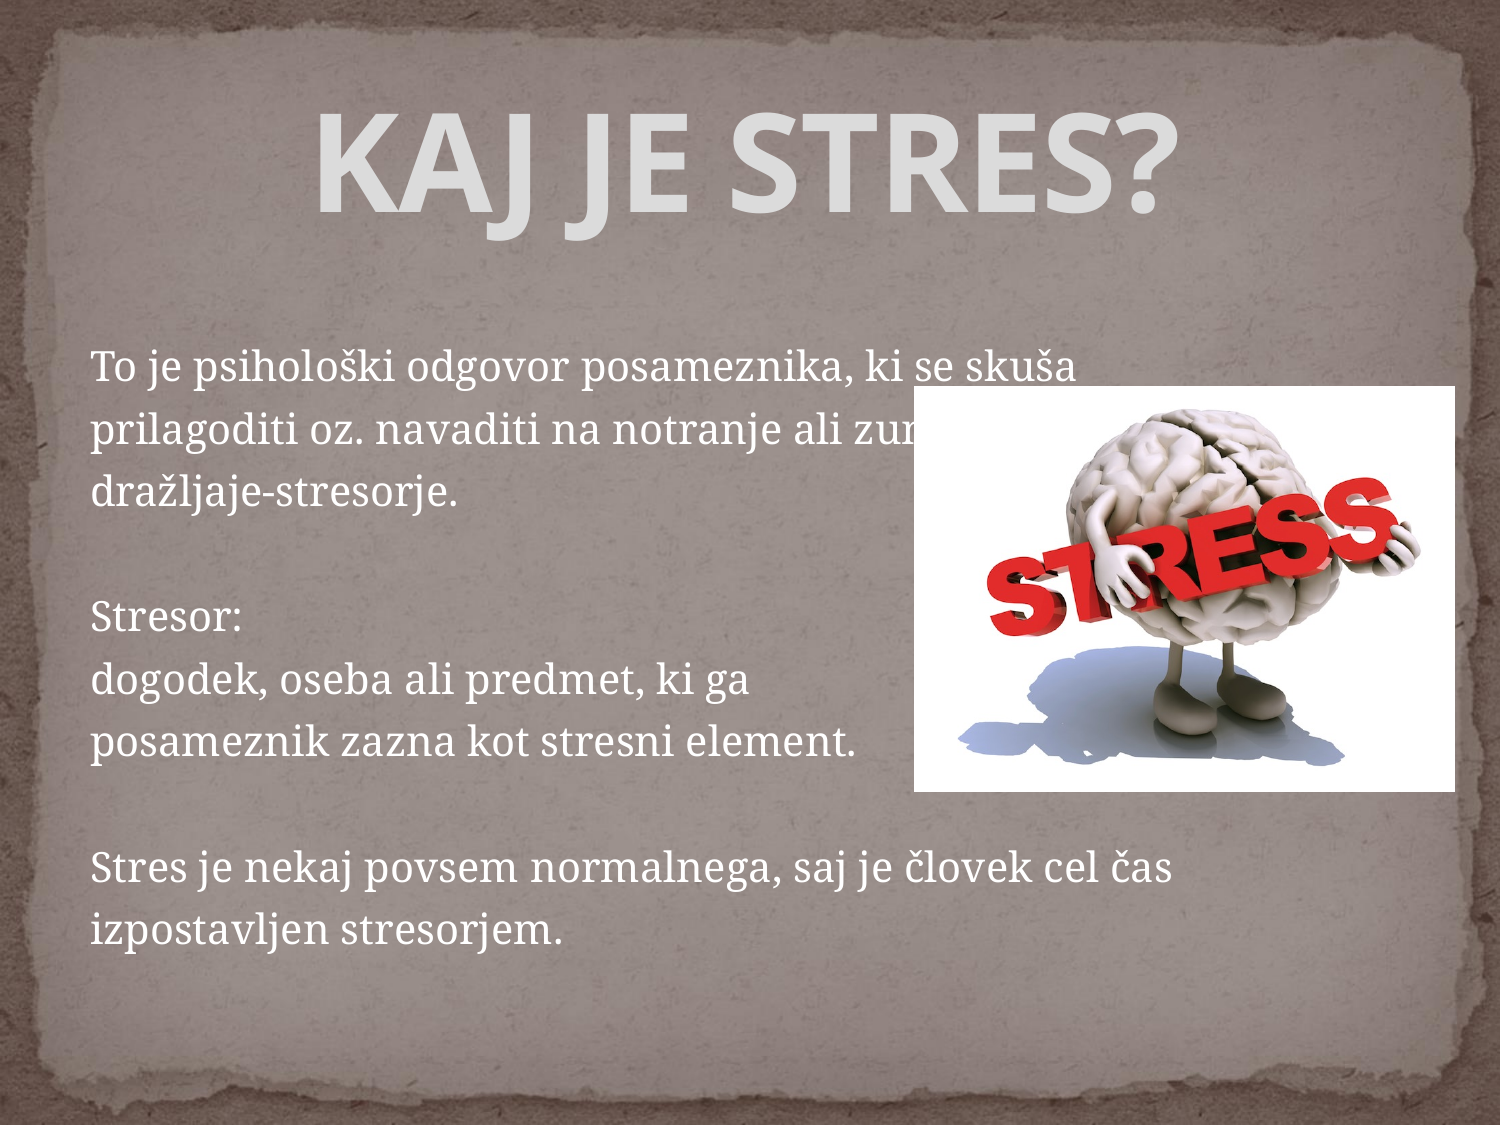

KAJ JE STRES?
# To je psihološki odgovor posameznika, ki se skuša
prilagoditi oz. navaditi na notranje ali zunanje
dražljaje-stresorje.
Stresor:
dogodek, oseba ali predmet, ki ga
posameznik zazna kot stresni element.
Stres je nekaj povsem normalnega, saj je človek cel čas
izpostavljen stresorjem.